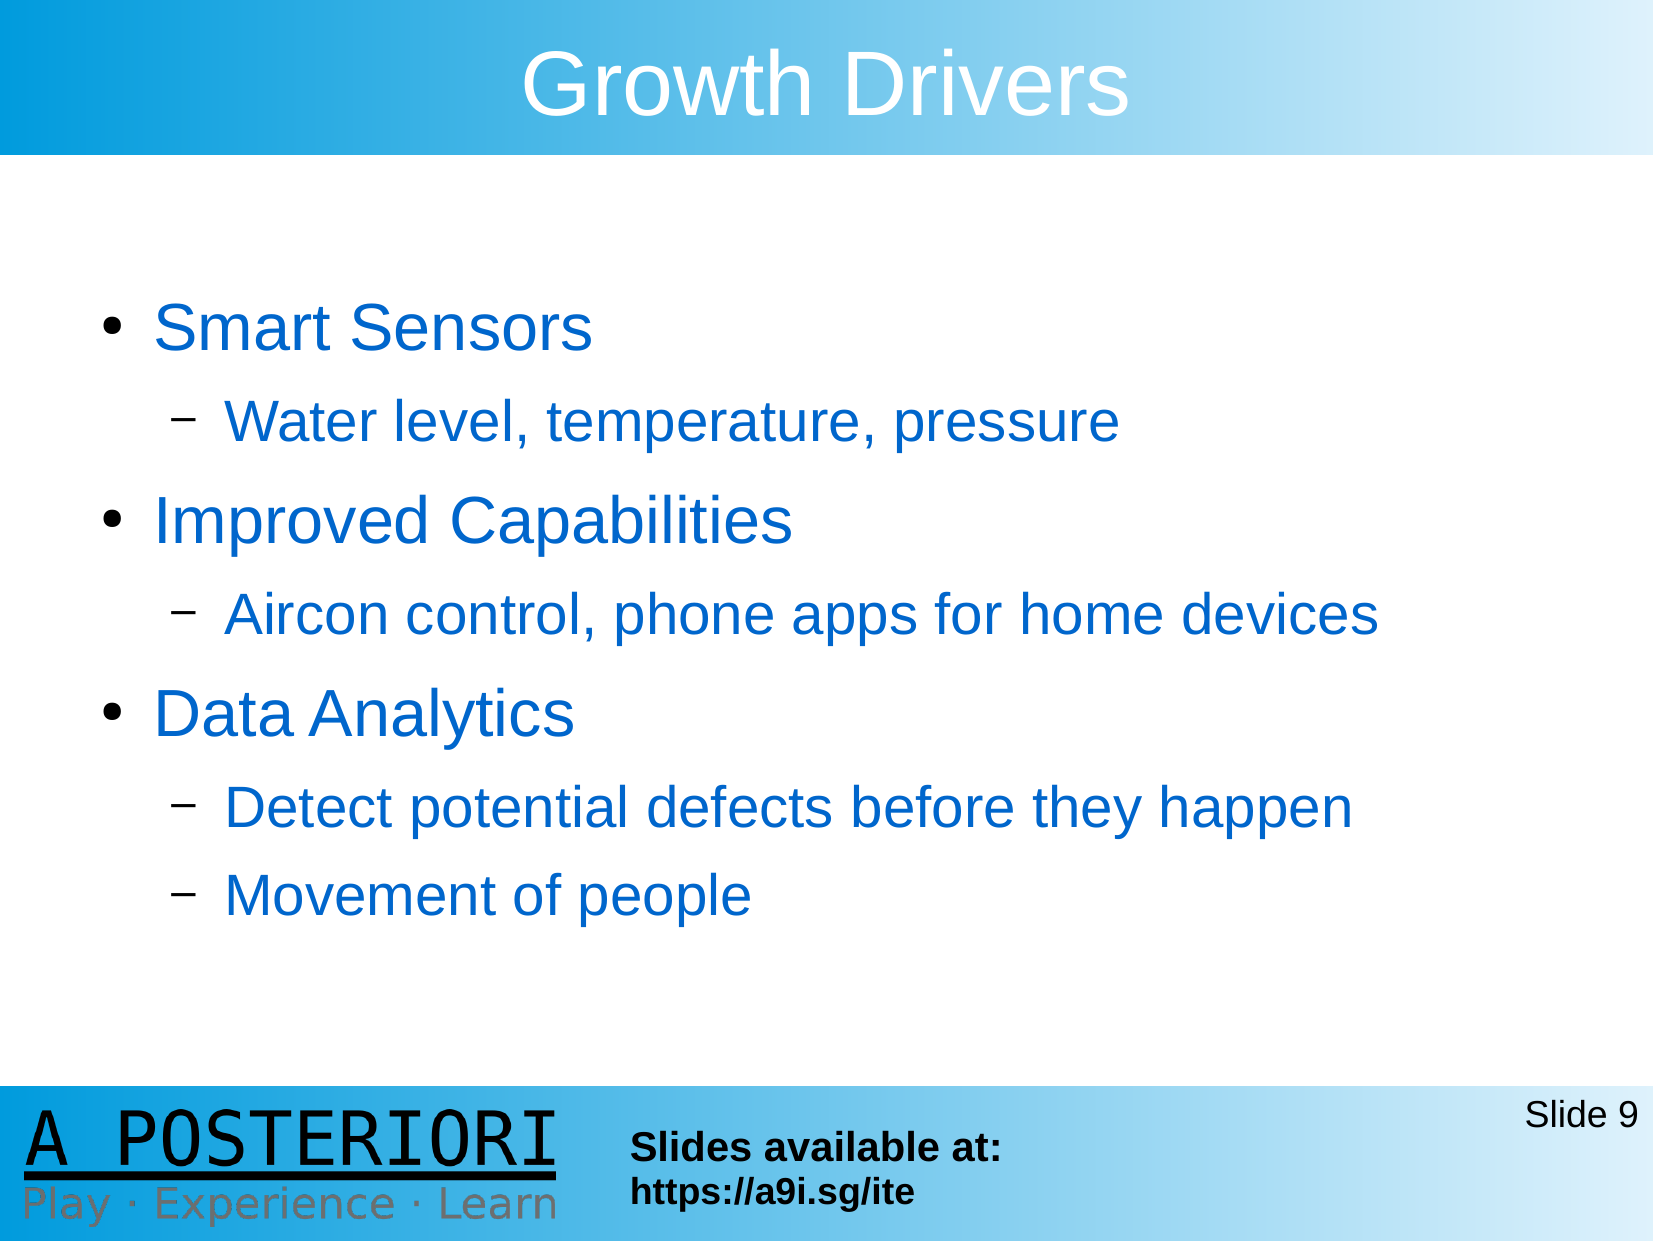

# Growth Drivers
Smart Sensors
Water level, temperature, pressure
Improved Capabilities
Aircon control, phone apps for home devices
Data Analytics
Detect potential defects before they happen
Movement of people